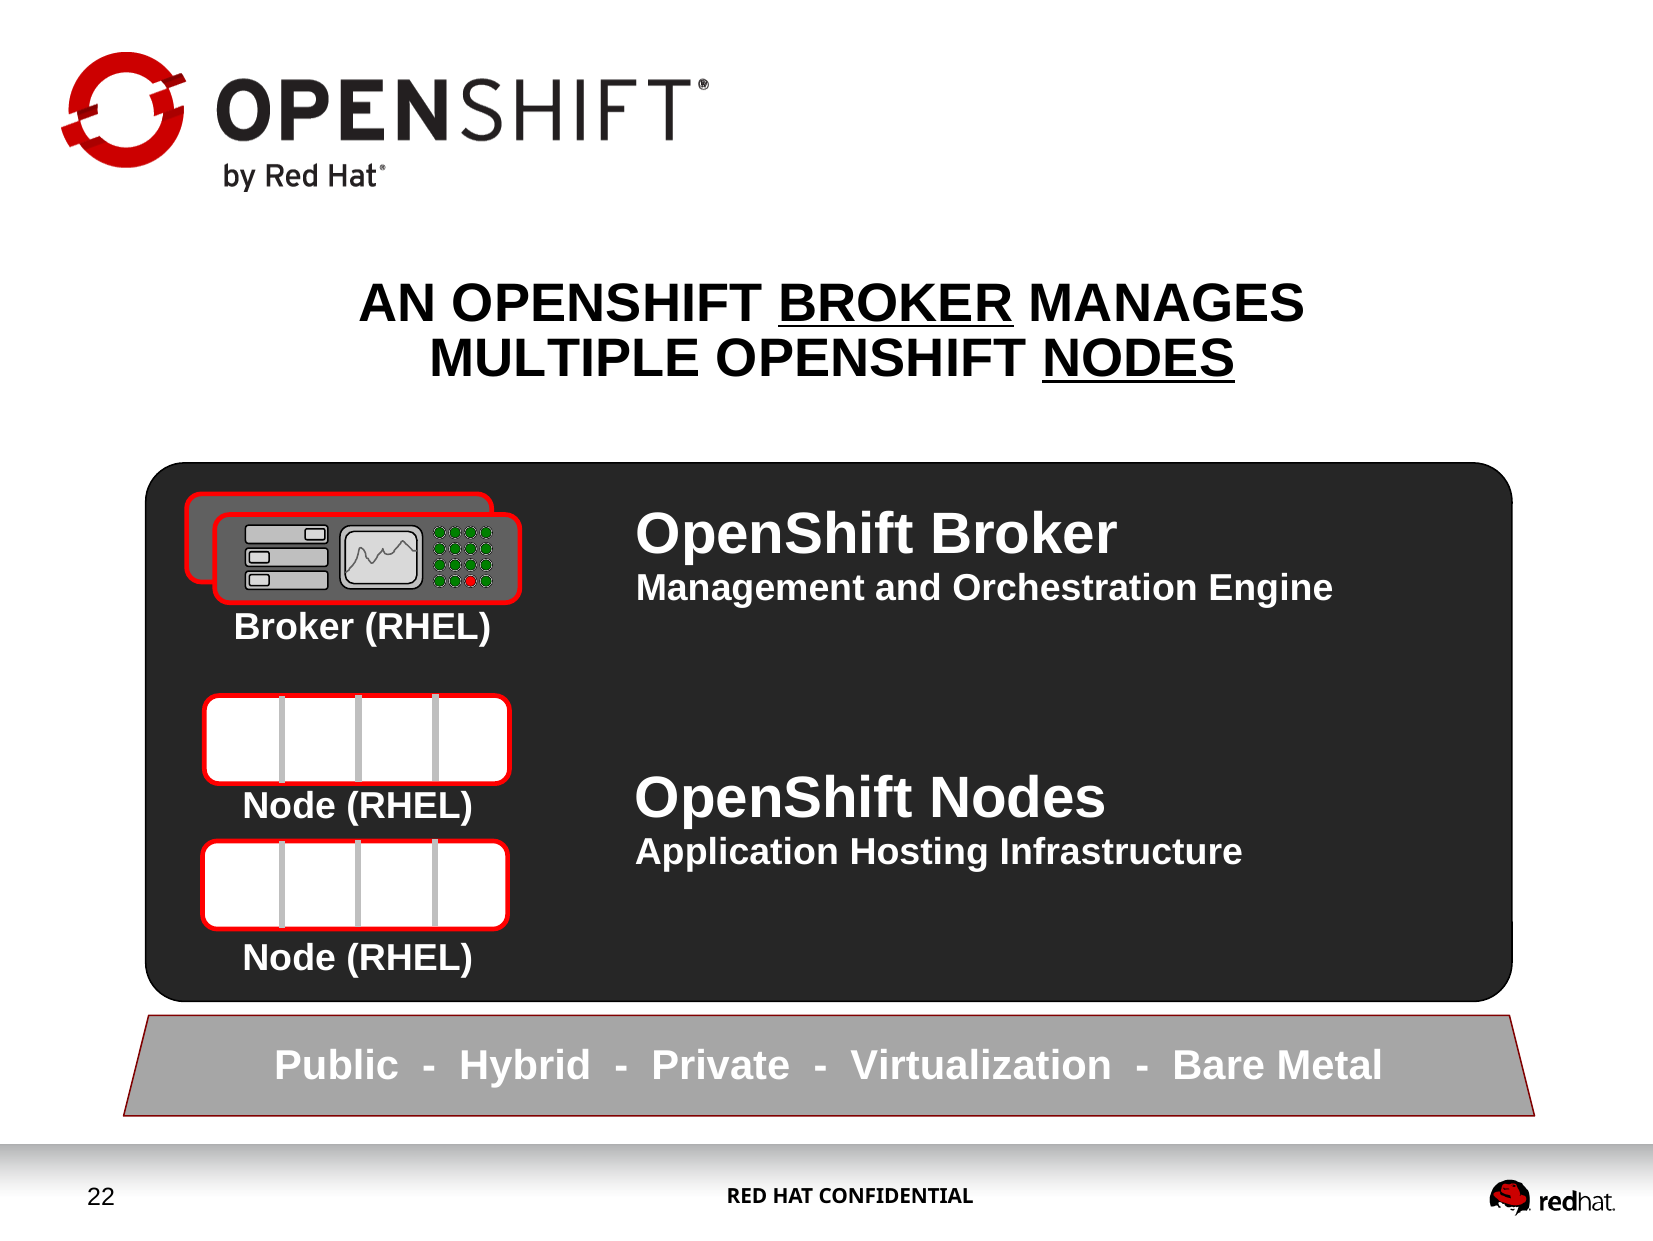

AN OPENSHIFT BROKER MANAGES MULTIPLE OPENSHIFT NODES
RHEL
OpenShift Broker
Management and Orchestration Engine
Broker (RHEL)
OpenShift Nodes
Application Hosting Infrastructure
Node (RHEL)
Node (RHEL)
Public - Hybrid - Private - Virtualization - Bare Metal